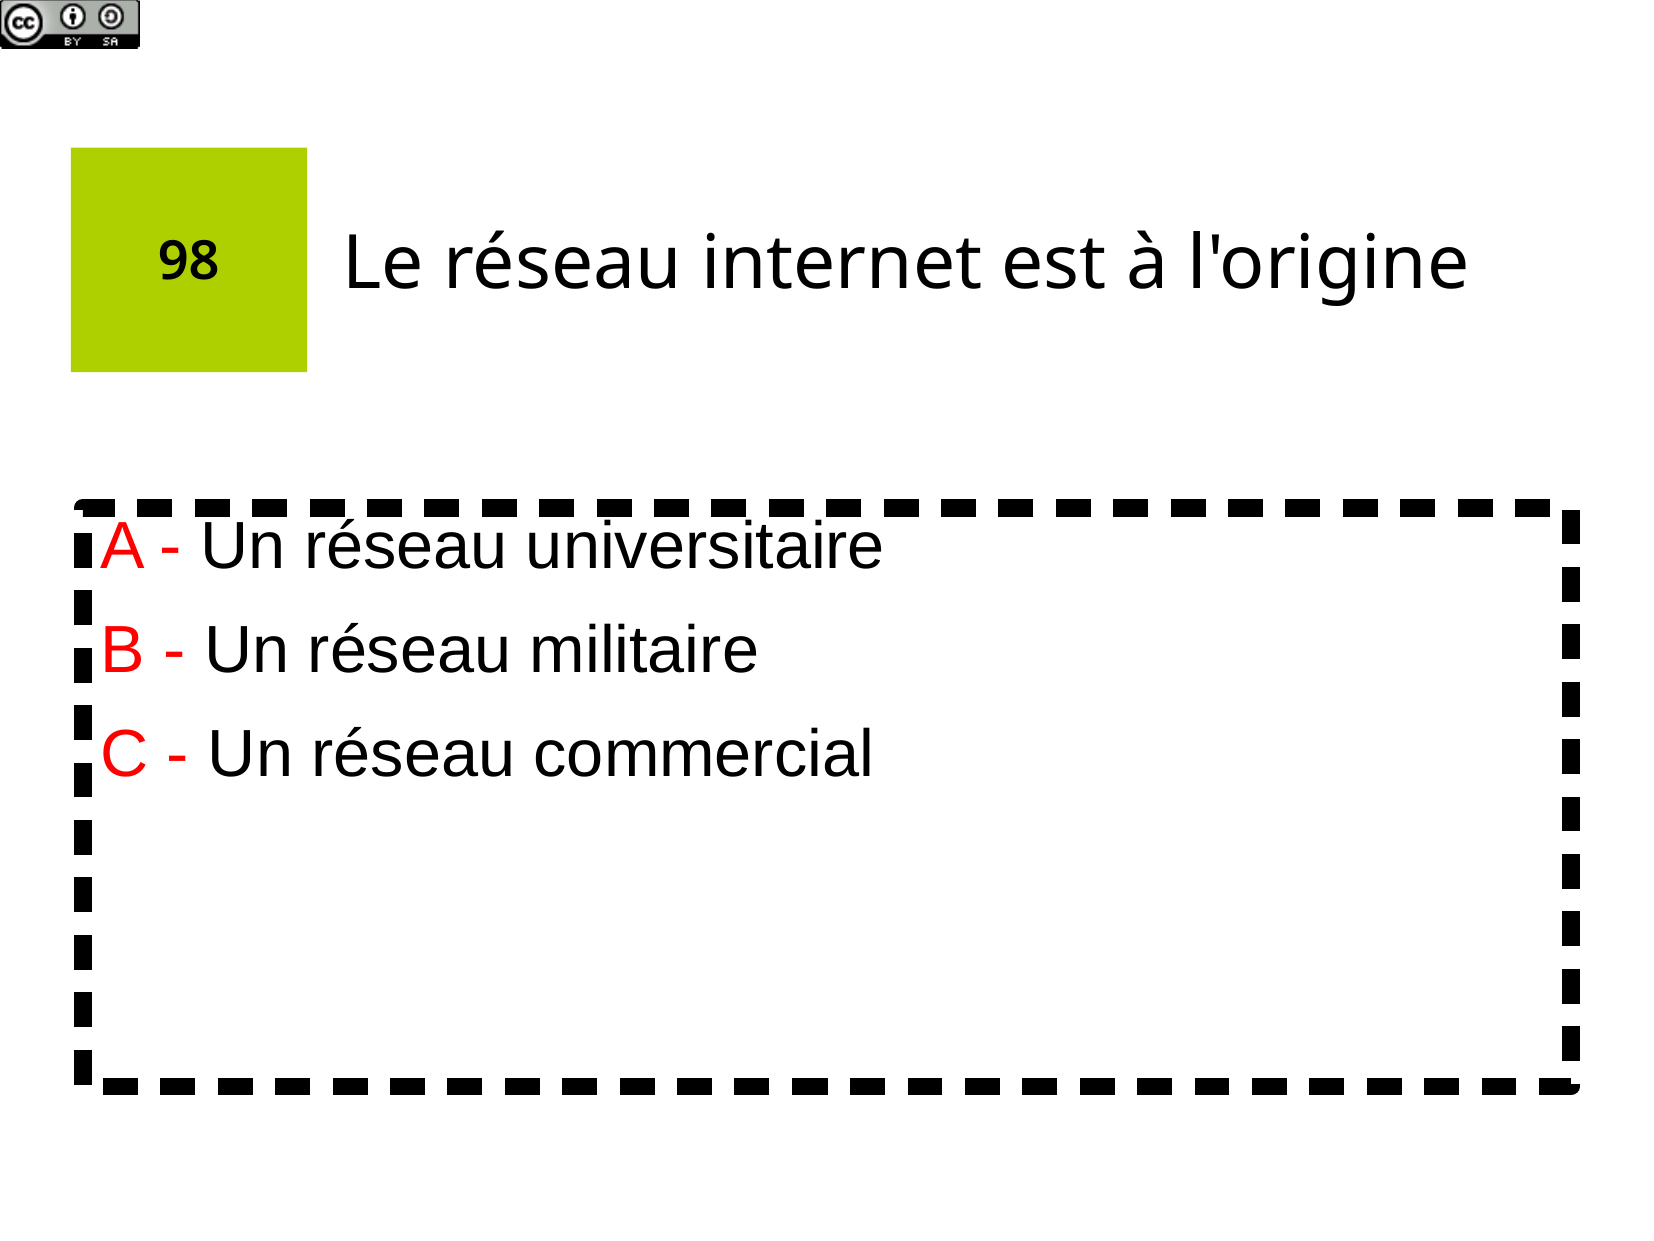

# Le réseau internet est à l'origine
98
Un réseau universitaire
Un réseau militaire
Un réseau commercial